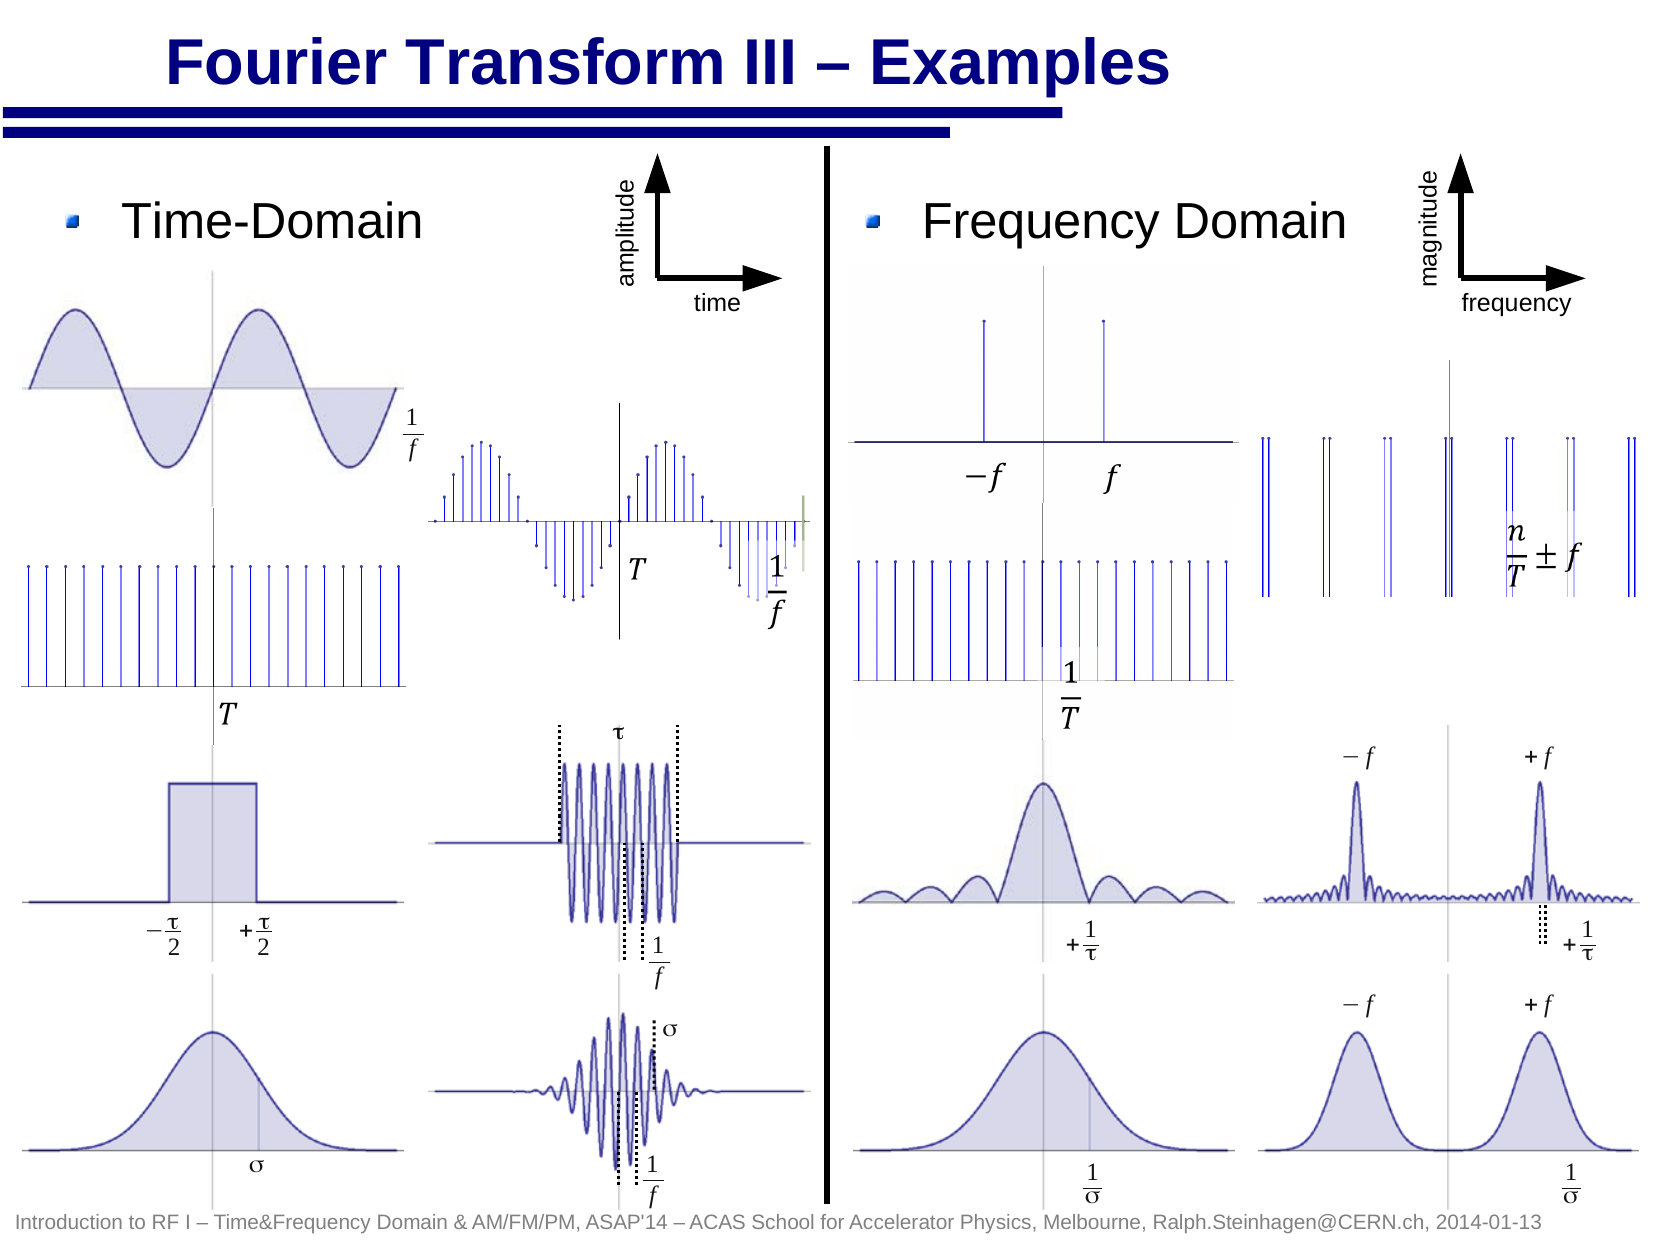

# Fourier Transform III – Examples
Time-Domain
Frequency Domain
magnitude
amplitude
time
frequency